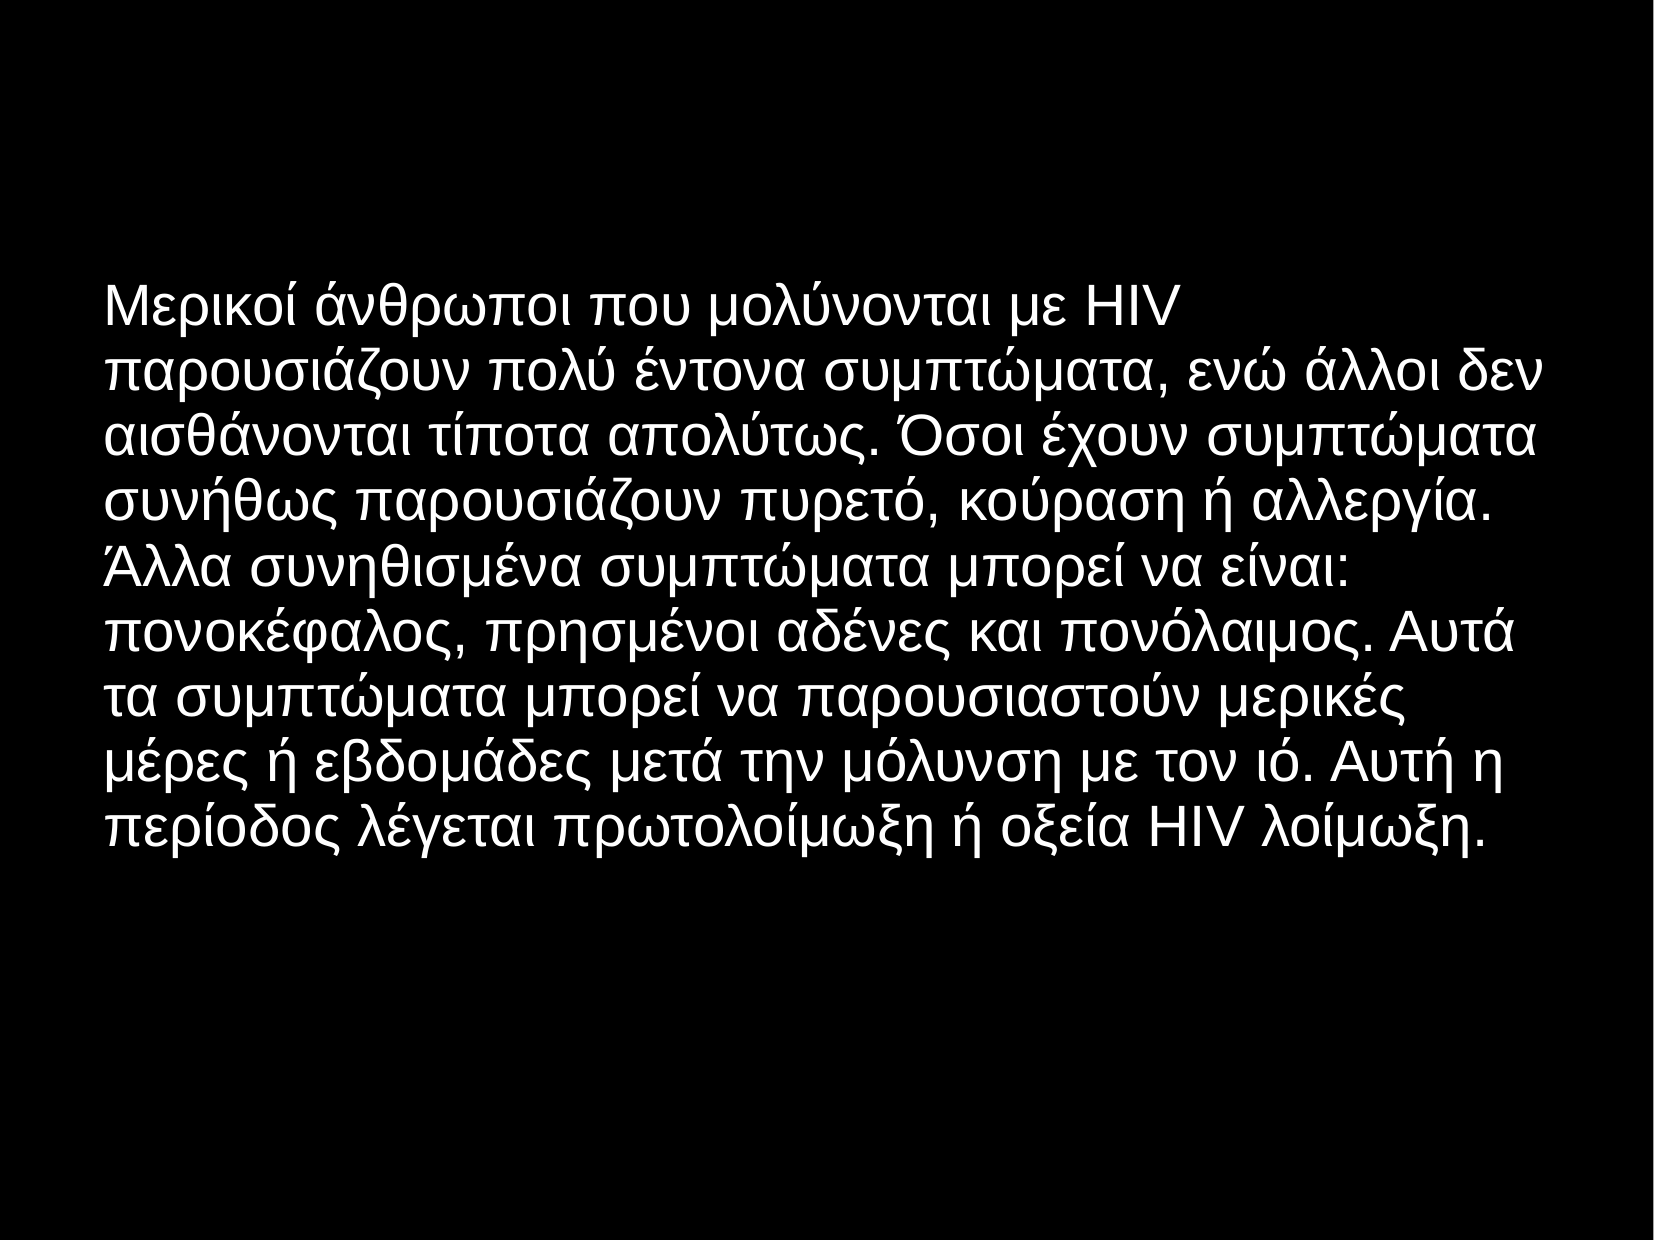

Μερικοί άνθρωποι που μολύνονται με HIV παρουσιάζουν πολύ έντονα συμπτώματα, ενώ άλλοι δεν αισθάνονται τίποτα απολύτως. Όσοι έχουν συμπτώματα συνήθως παρουσιάζουν πυρετό, κούραση ή αλλεργία. Άλλα συνηθισμένα συμπτώματα μπορεί να είναι: πονοκέφαλος, πρησμένοι αδένες και πονόλαιμος. Αυτά τα συμπτώματα μπορεί να παρουσιαστούν μερικές μέρες ή εβδομάδες μετά την μόλυνση με τον ιό. Αυτή η περίοδος λέγεται πρωτολοίμωξη ή οξεία HIV λοίμωξη.